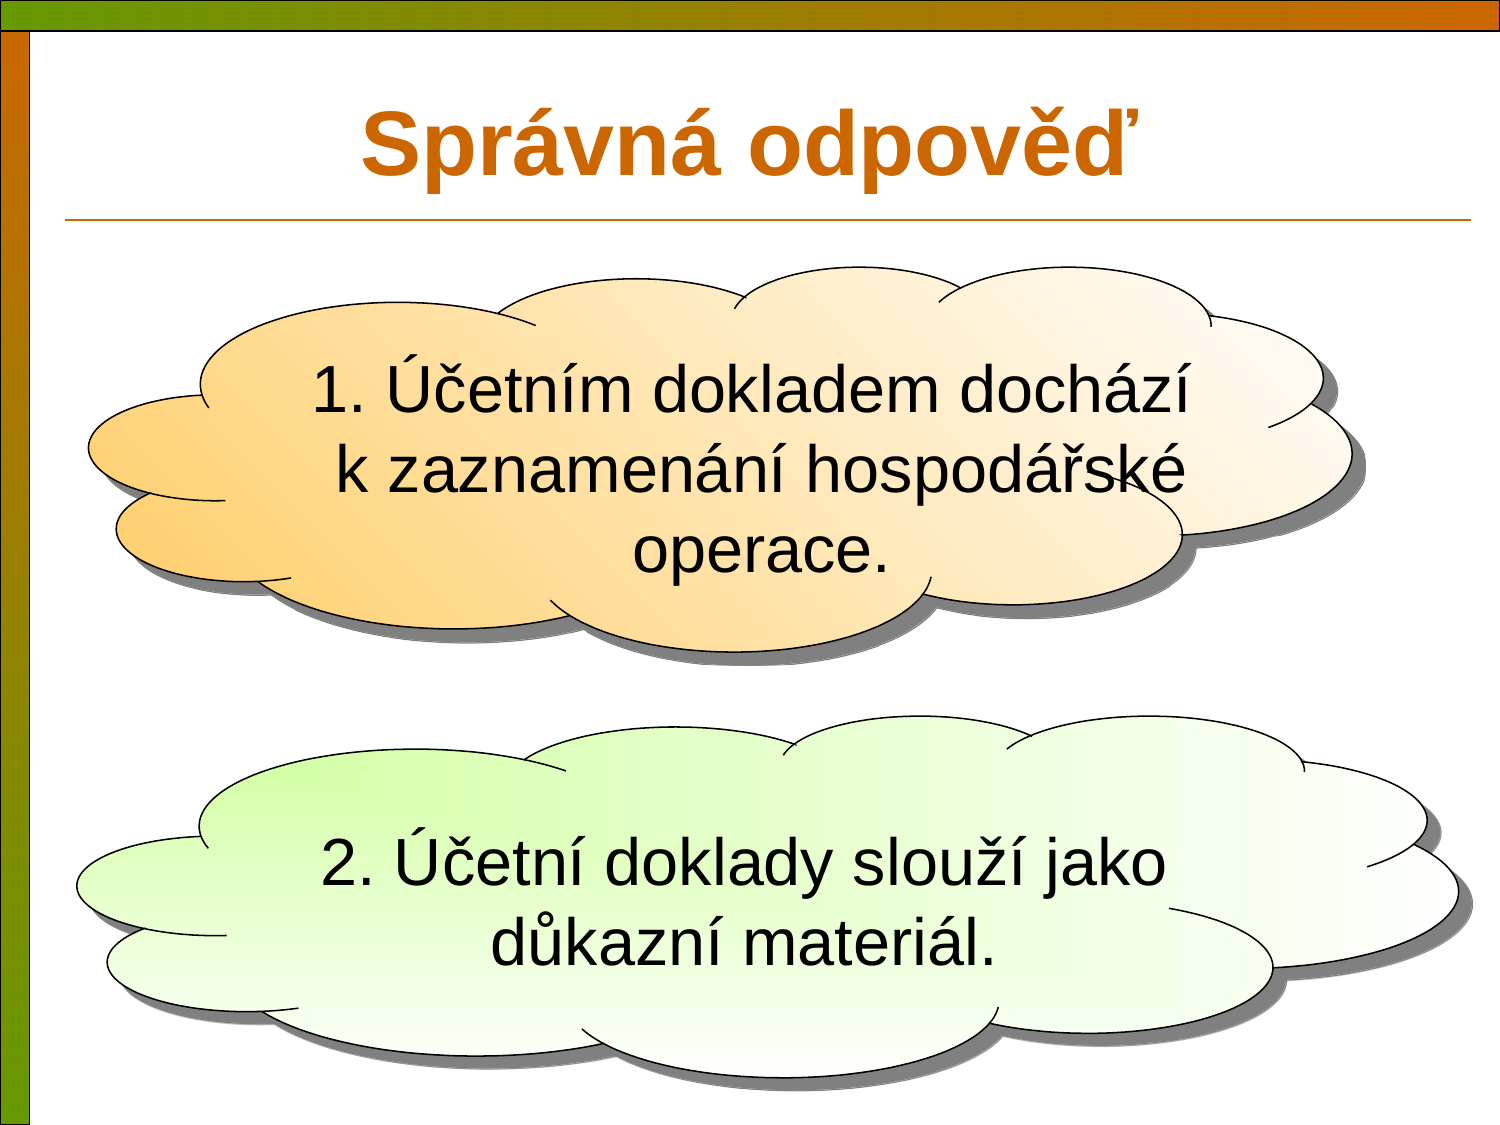

# Správná odpověď
1. Účetním dokladem dochází k zaznamenání hospodářské operace.
2. Účetní doklady slouží jako důkazní materiál.